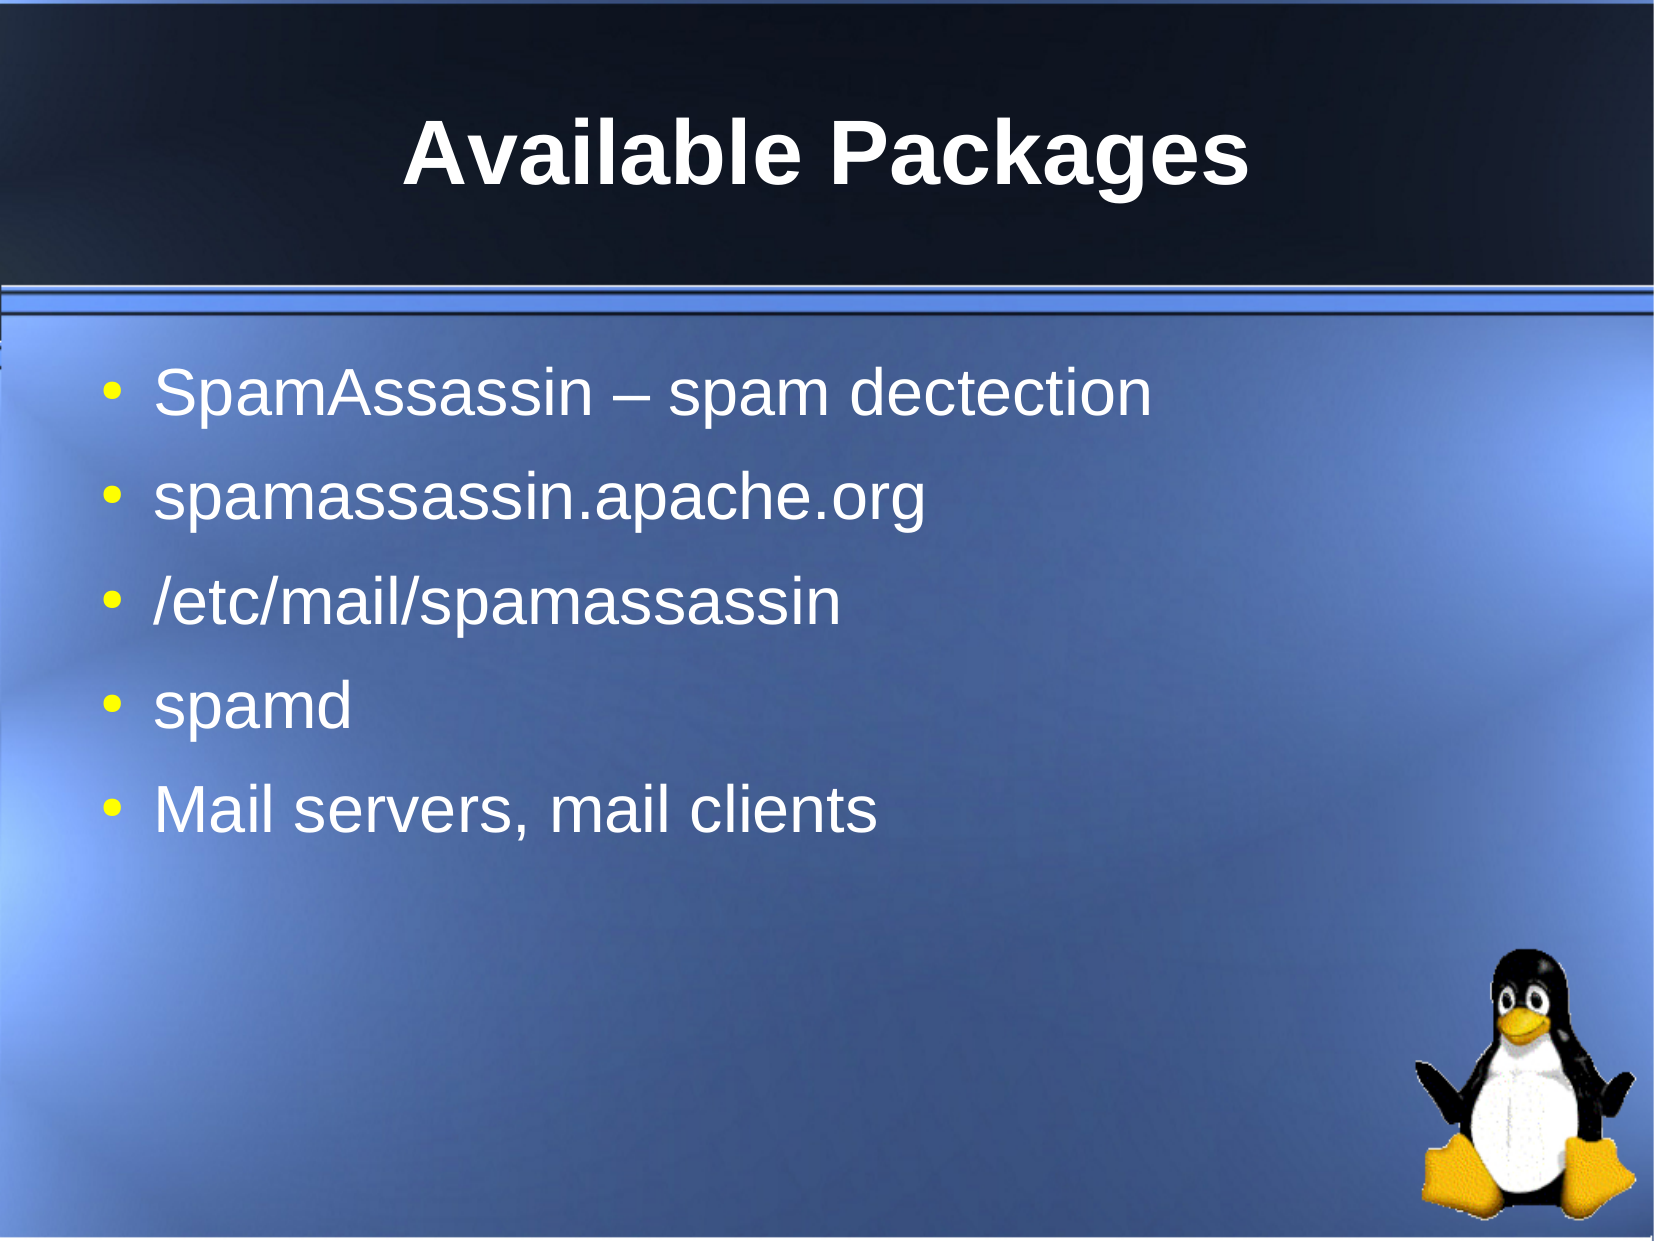

# Available Packages
SpamAssassin – spam dectection
spamassassin.apache.org
/etc/mail/spamassassin
spamd
Mail servers, mail clients